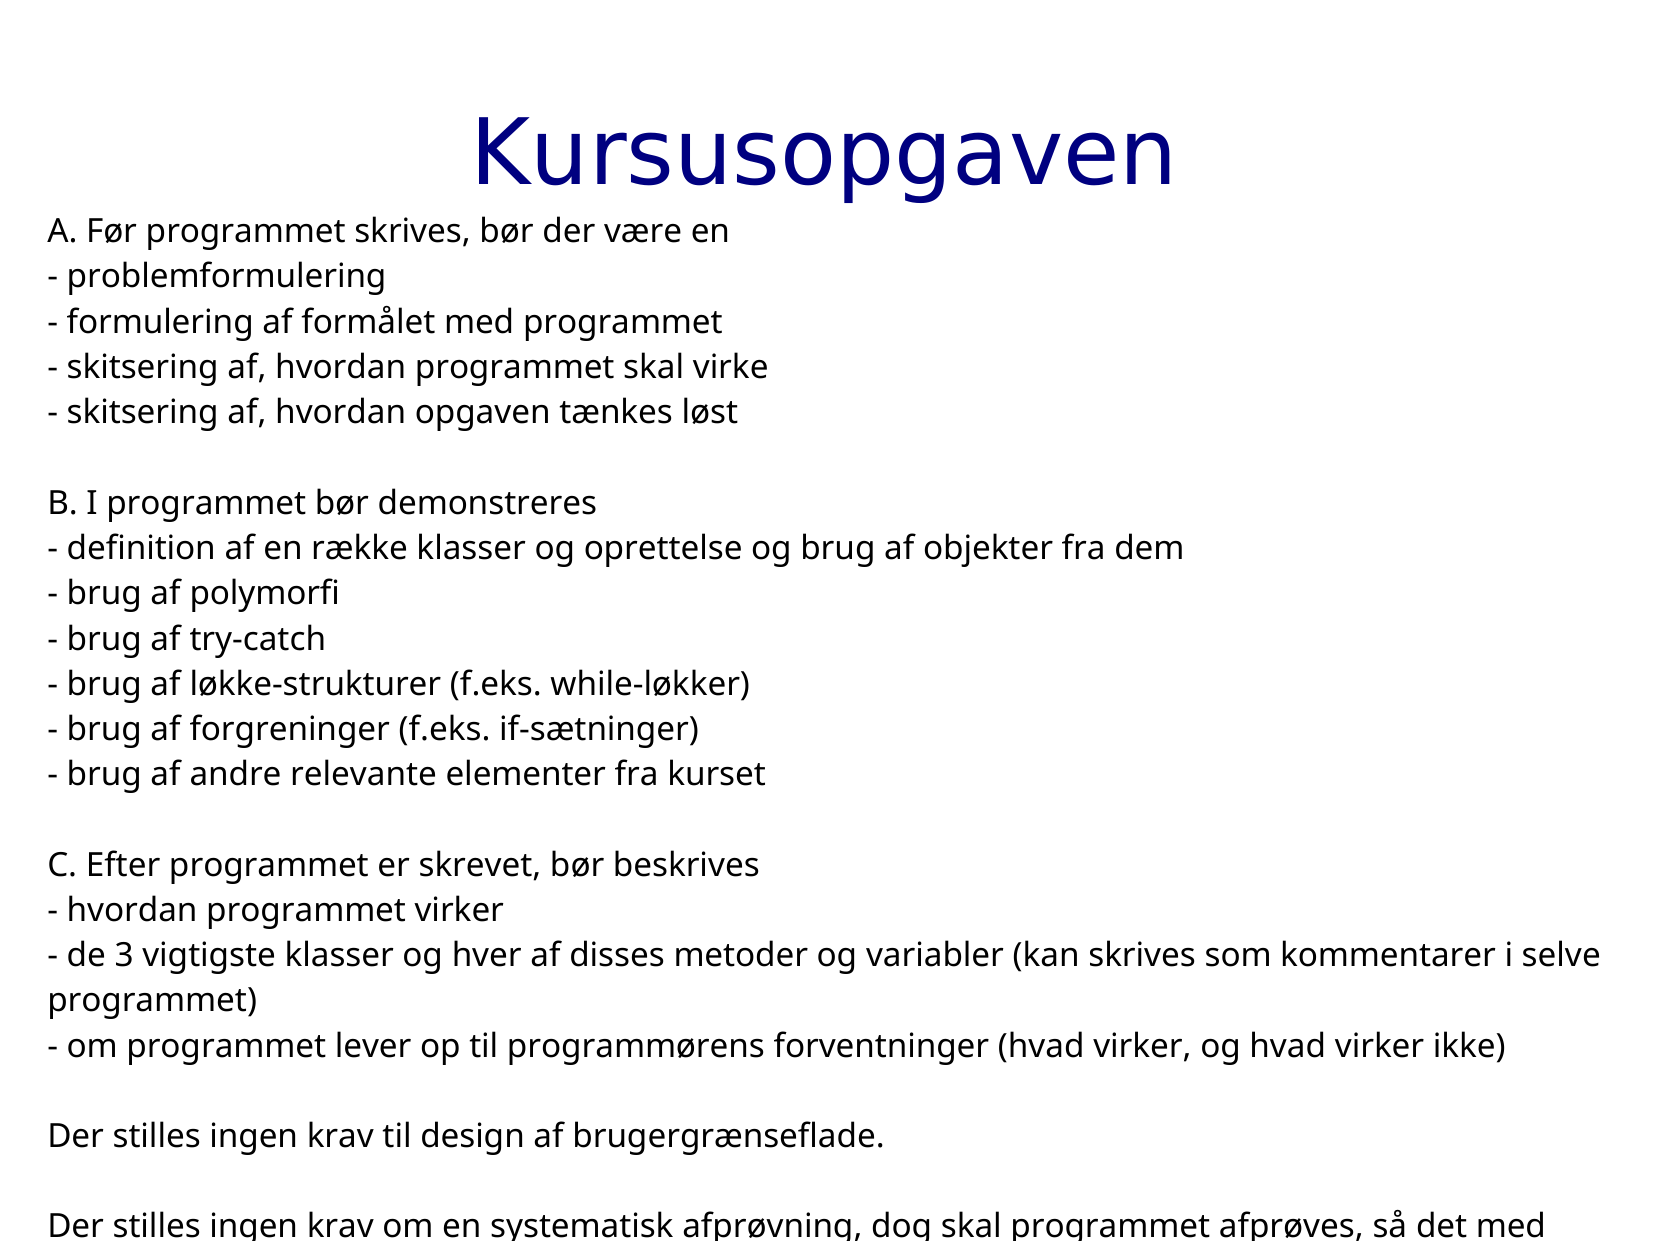

# Kursusopgaven
A. Før programmet skrives, bør der være en
- problemformulering
- formulering af formålet med programmet
- skitsering af, hvordan programmet skal virke
- skitsering af, hvordan opgaven tænkes løst
B. I programmet bør demonstreres
- definition af en række klasser og oprettelse og brug af objekter fra dem
- brug af polymorfi
- brug af try-catch
- brug af løkke-strukturer (f.eks. while-løkker)
- brug af forgreninger (f.eks. if-sætninger)
- brug af andre relevante elementer fra kurset
C. Efter programmet er skrevet, bør beskrives
- hvordan programmet virker
- de 3 vigtigste klasser og hver af disses metoder og variabler (kan skrives som kommentarer i selve programmet)
- om programmet lever op til programmørens forventninger (hvad virker, og hvad virker ikke)
Der stilles ingen krav til design af brugergrænseflade.
Der stilles ingen krav om en systematisk afprøvning, dog skal programmet afprøves, så det med rimelighed kan siges, om det virker efter hensigten.
Den programkode, som ikke er skrevet af den studerende selv, f.eks. kode genereret af udviklingsværktøjet (f.eks. JBuilder), tæller ikke som en del af besvarelsen, og skal være tydeligt markeret med kildehenvisning.
A, B og C afleveres samlet i en rapport, men bør være blevet udført i ovenstående rækkefølge.